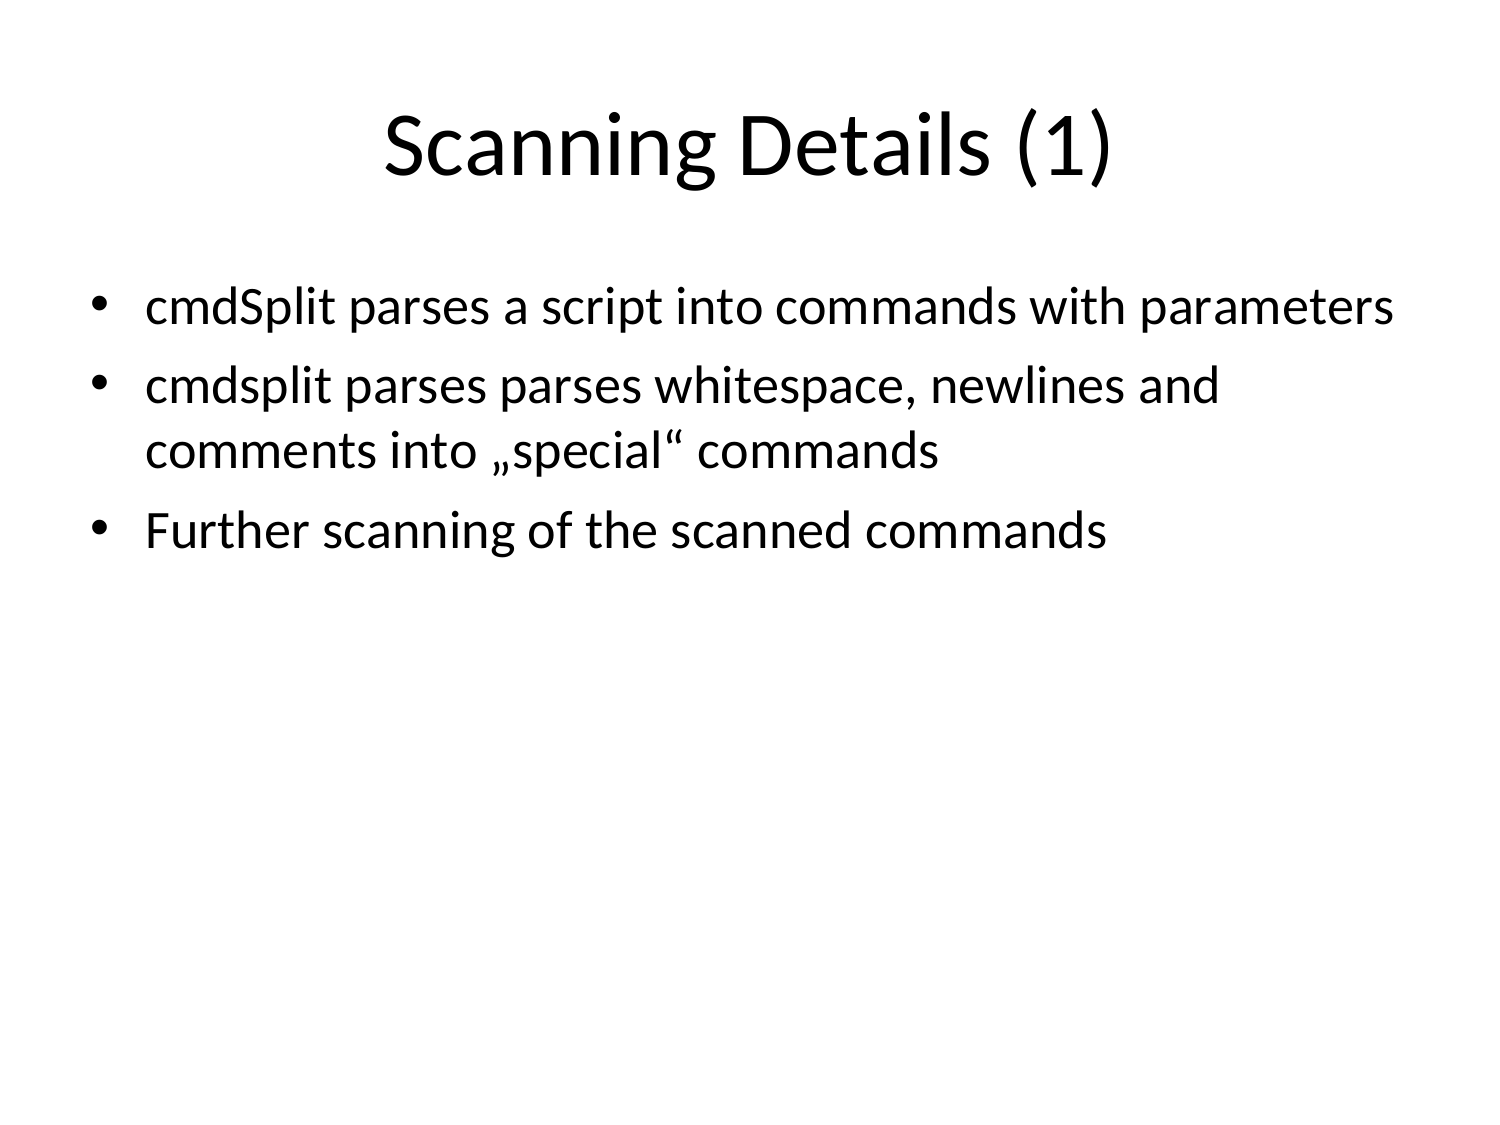

Scanning Details (1)‏
cmdSplit parses a script into commands with parameters
cmdsplit parses parses whitespace, newlines and comments into „special“ commands
Further scanning of the scanned commands